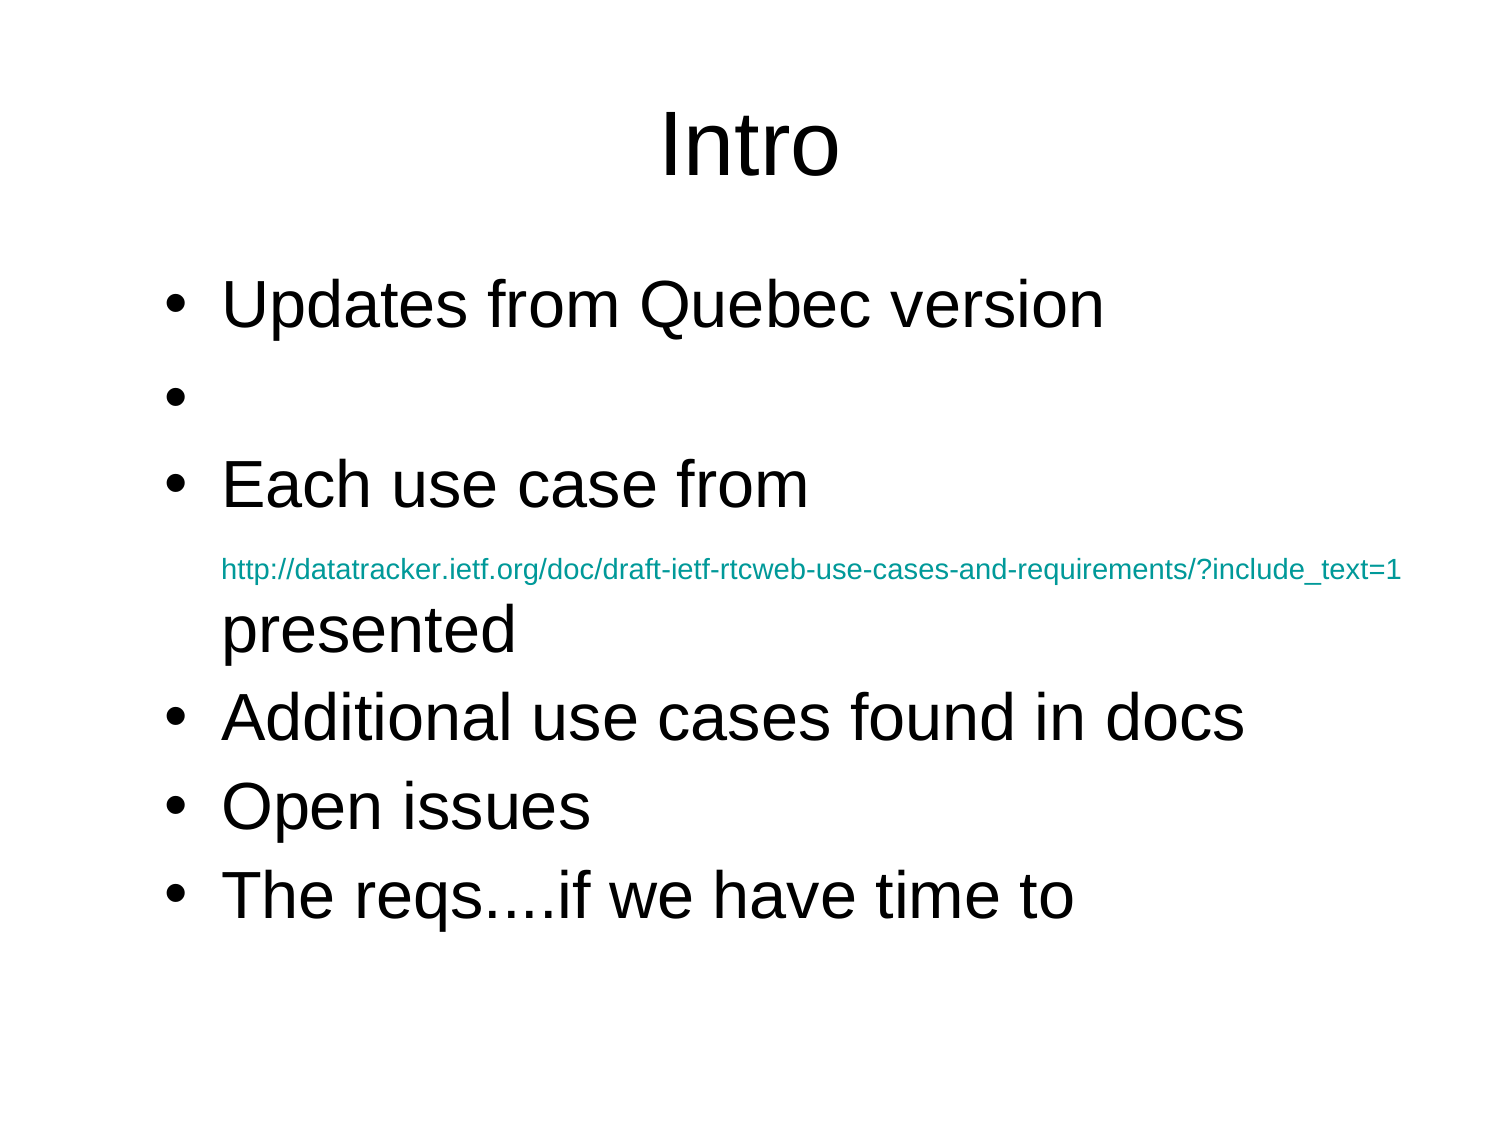

# Intro
Updates from Quebec version
Each use case from http://datatracker.ietf.org/doc/draft-ietf-rtcweb-use-cases-and-requirements/?include_text=1 presented
Additional use cases found in docs
Open issues
The reqs....if we have time to